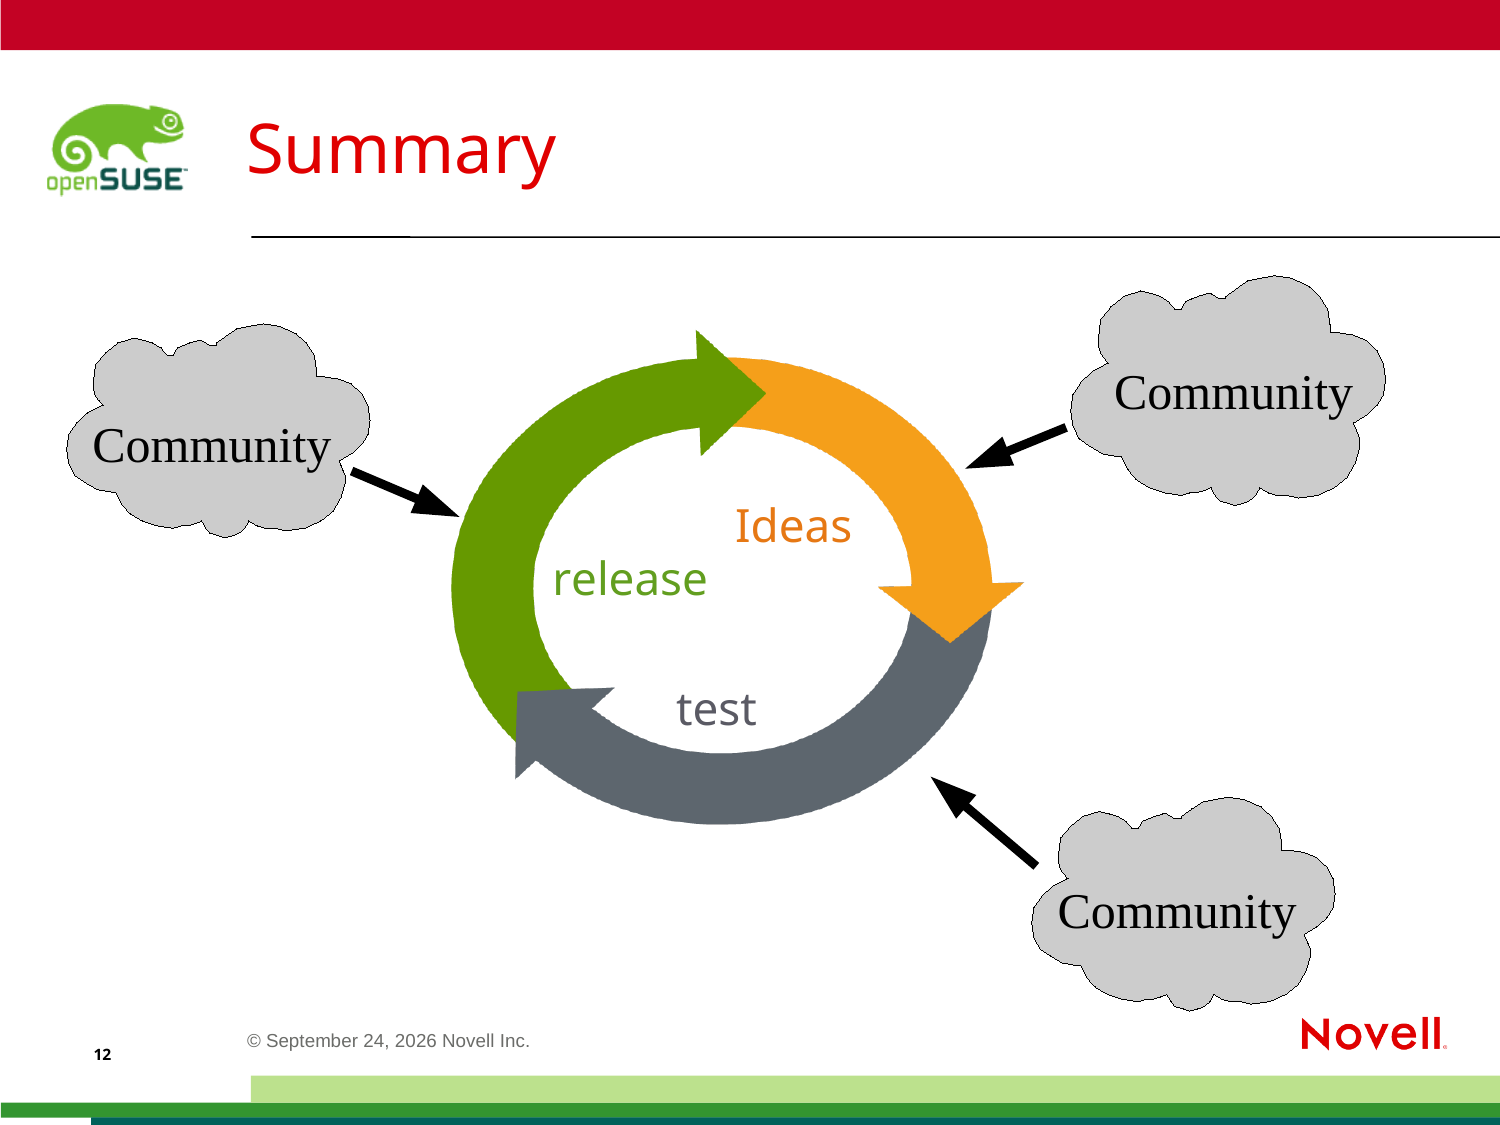

# Summary
Community
Community
Ideas
release
test
Community